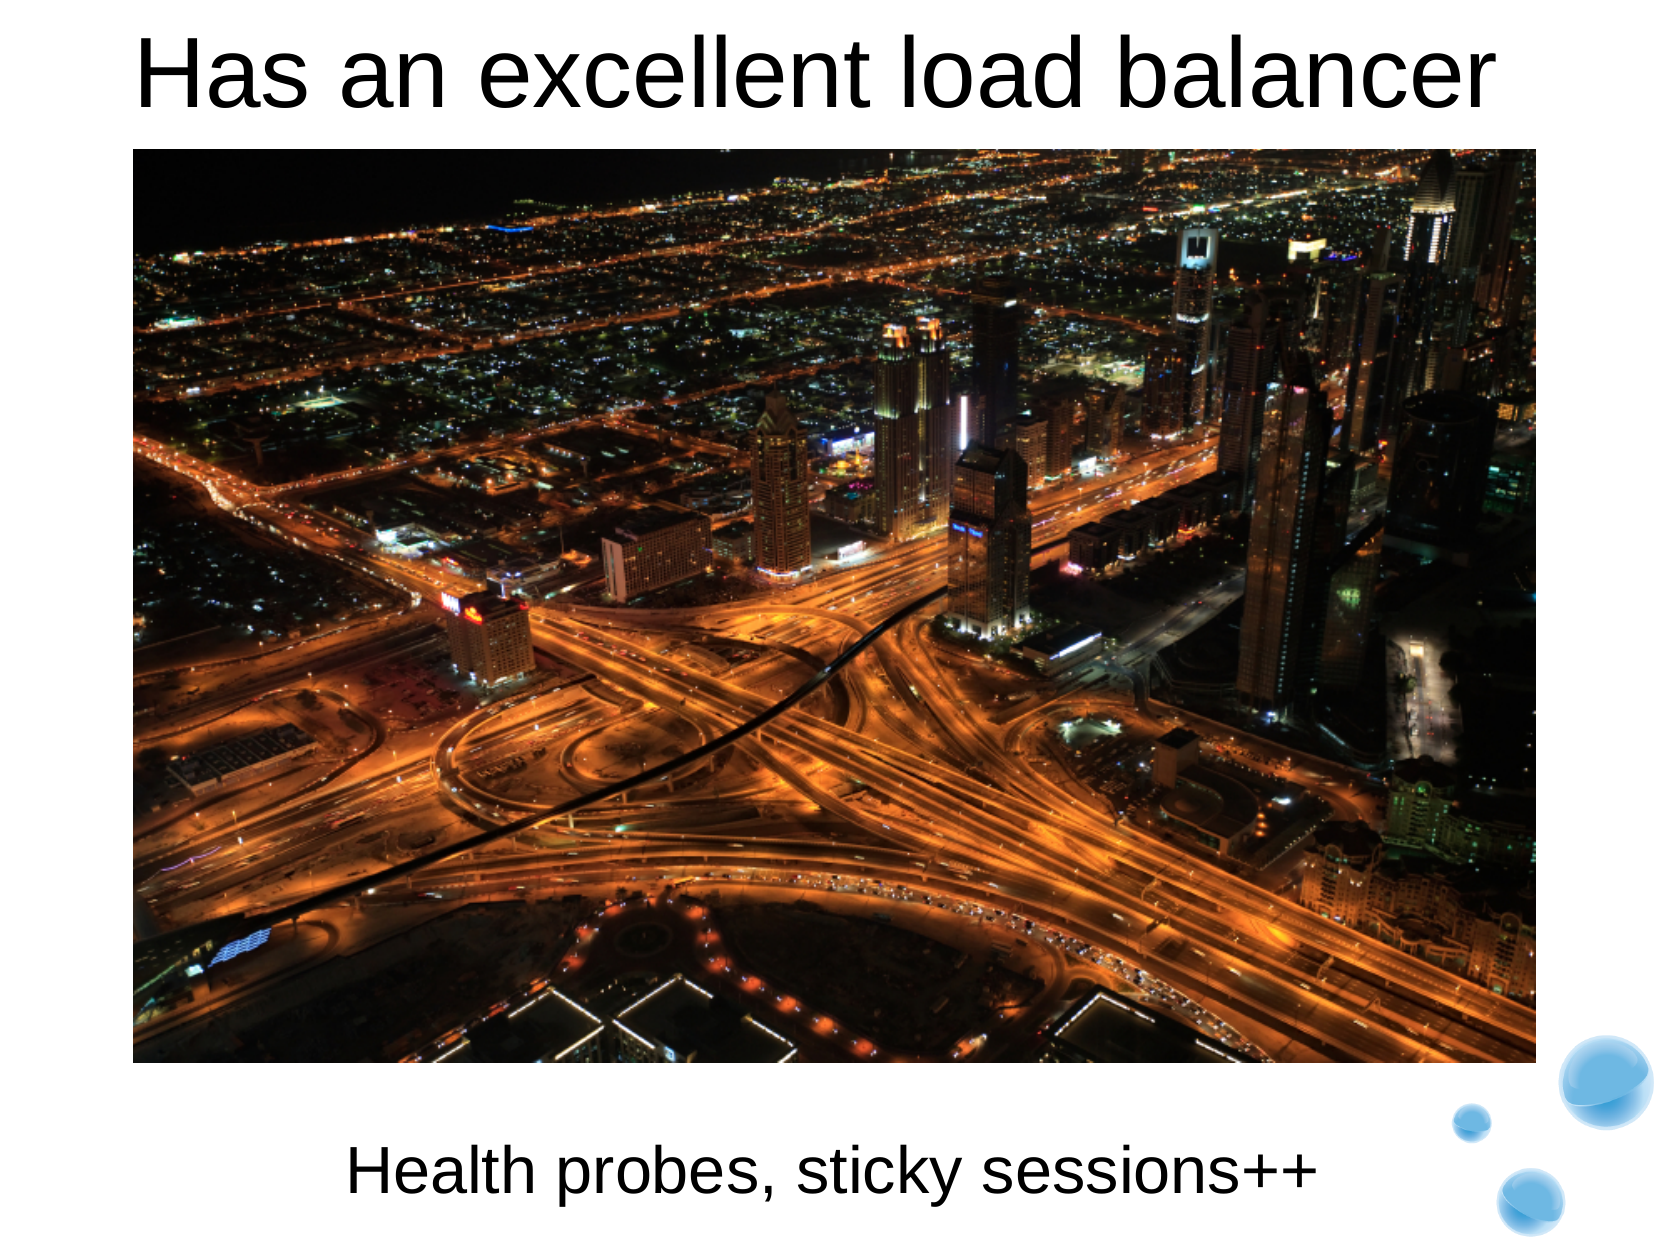

# Has an excellent load balancer
Health probes, sticky sessions++